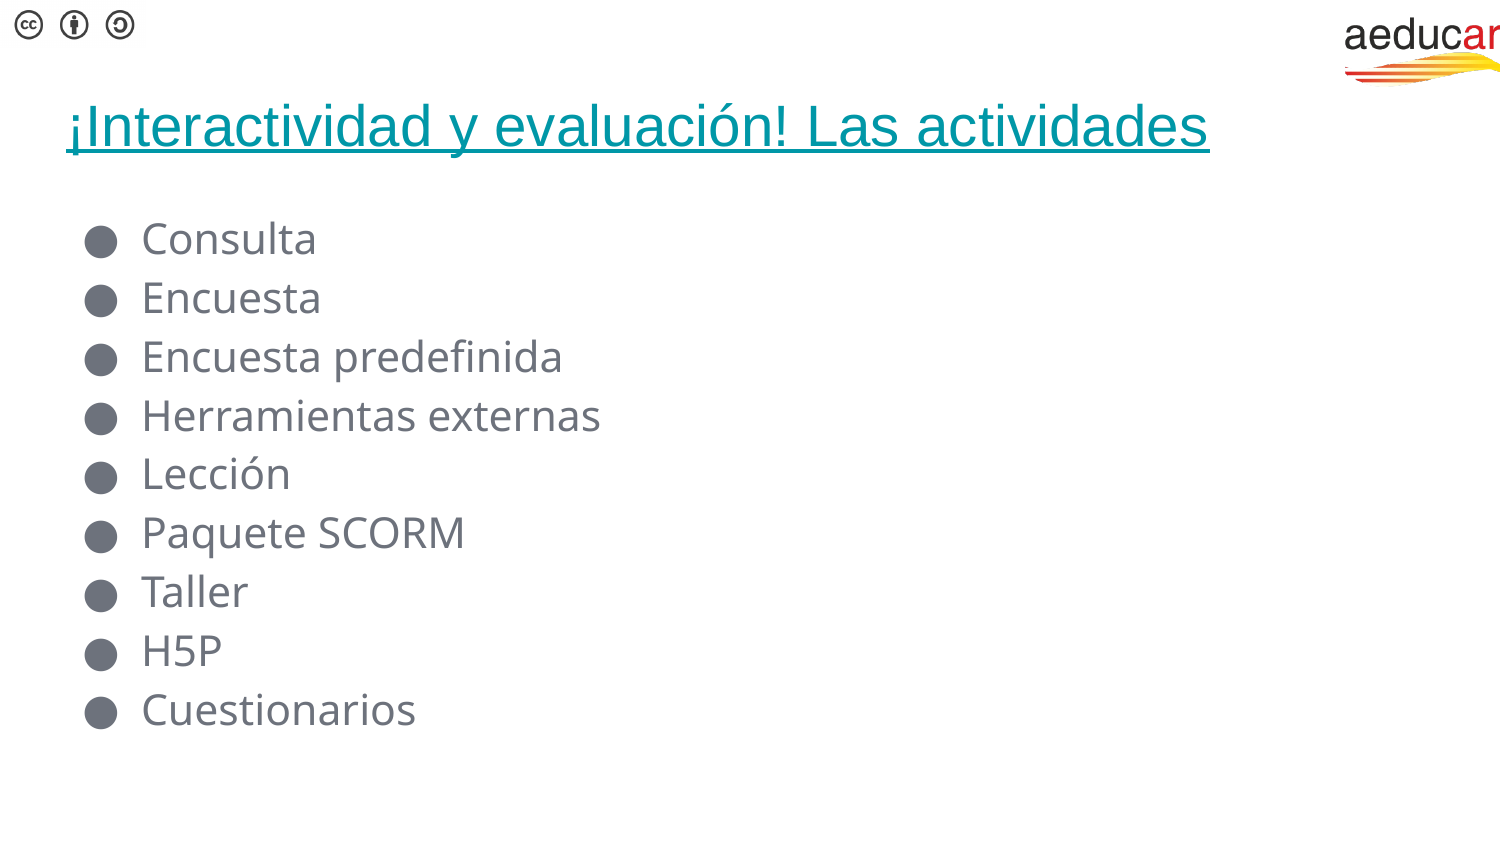

# ¡Interactividad y evaluación! Las actividades
Consulta
Encuesta
Encuesta predefinida
Herramientas externas
Lección
Paquete SCORM
Taller
H5P
Cuestionarios